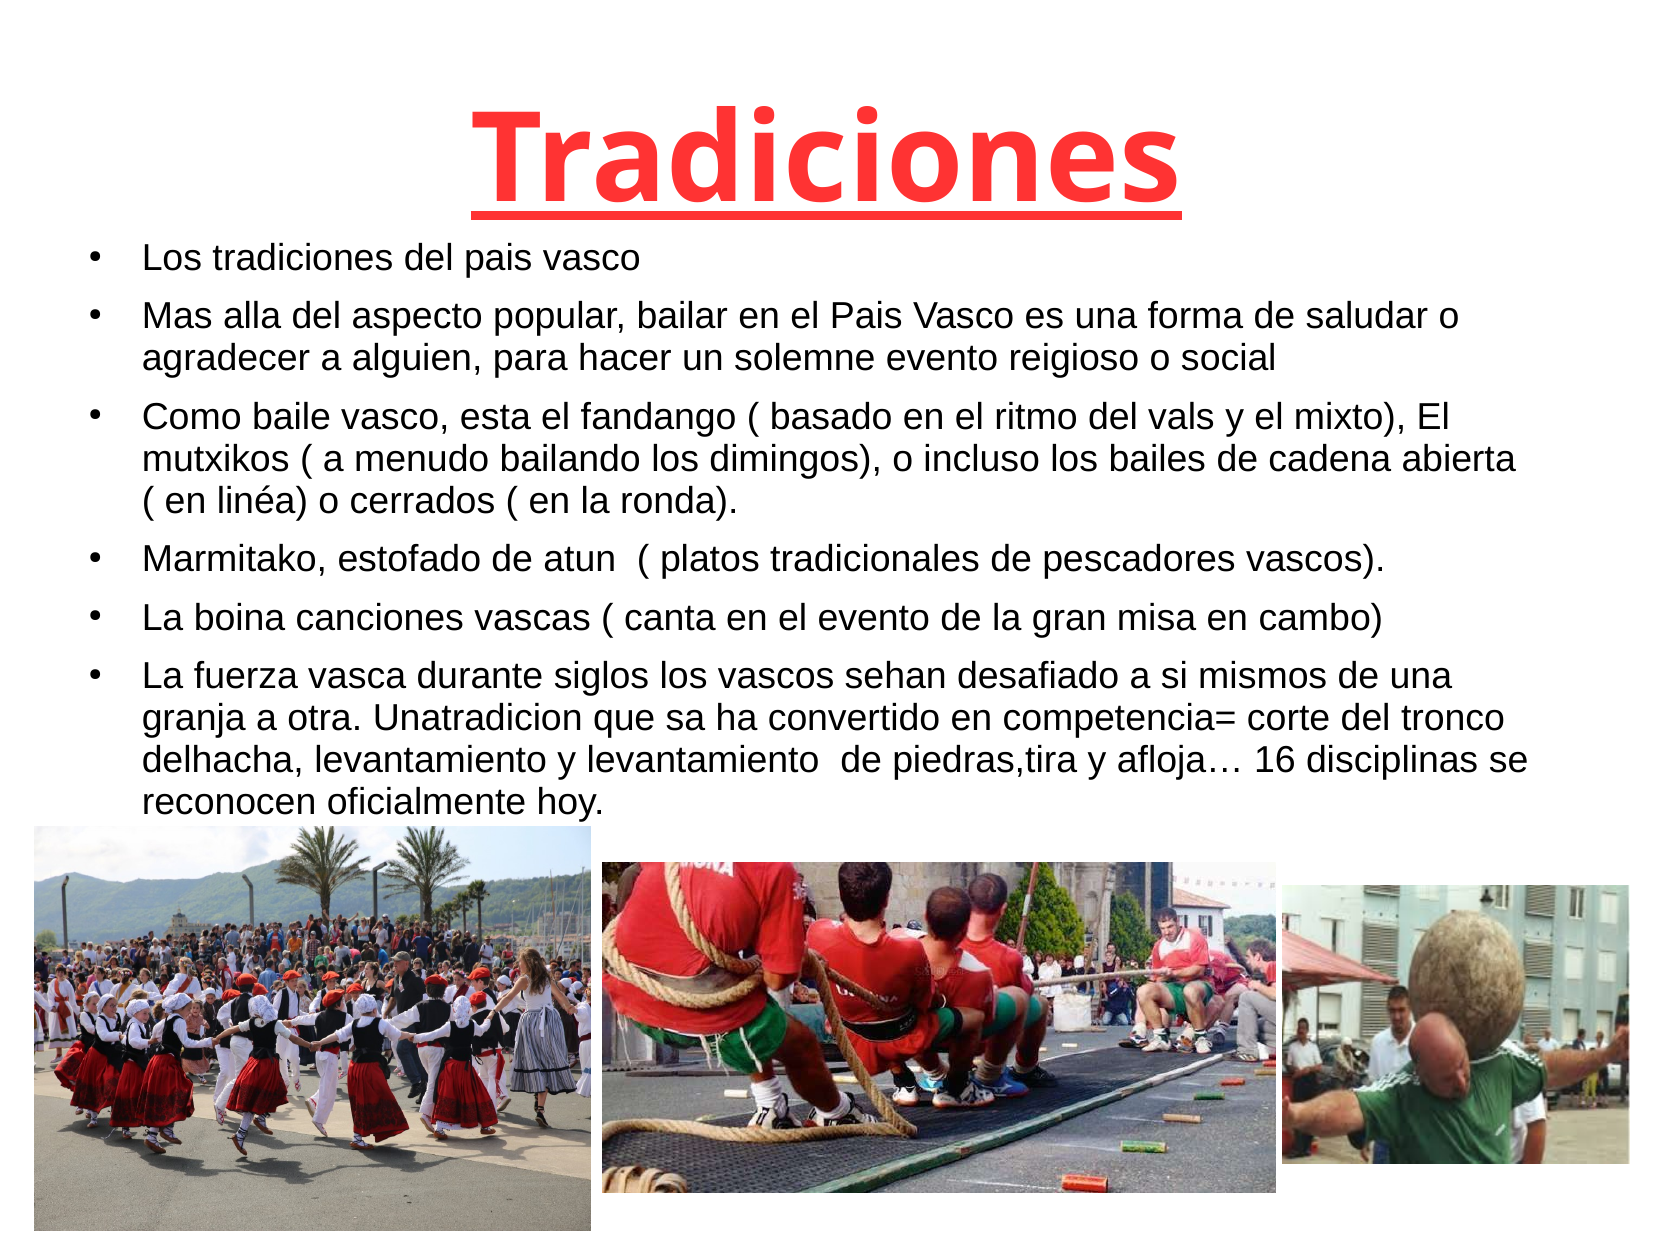

# Tradiciones
Los tradiciones del pais vasco
Mas alla del aspecto popular, bailar en el Pais Vasco es una forma de saludar o agradecer a alguien, para hacer un solemne evento reigioso o social
Como baile vasco, esta el fandango ( basado en el ritmo del vals y el mixto), El mutxikos ( a menudo bailando los dimingos), o incluso los bailes de cadena abierta ( en linéa) o cerrados ( en la ronda).
Marmitako, estofado de atun ( platos tradicionales de pescadores vascos).
La boina canciones vascas ( canta en el evento de la gran misa en cambo)
La fuerza vasca durante siglos los vascos sehan desafiado a si mismos de una granja a otra. Unatradicion que sa ha convertido en competencia= corte del tronco delhacha, levantamiento y levantamiento de piedras,tira y afloja… 16 disciplinas se reconocen oficialmente hoy.